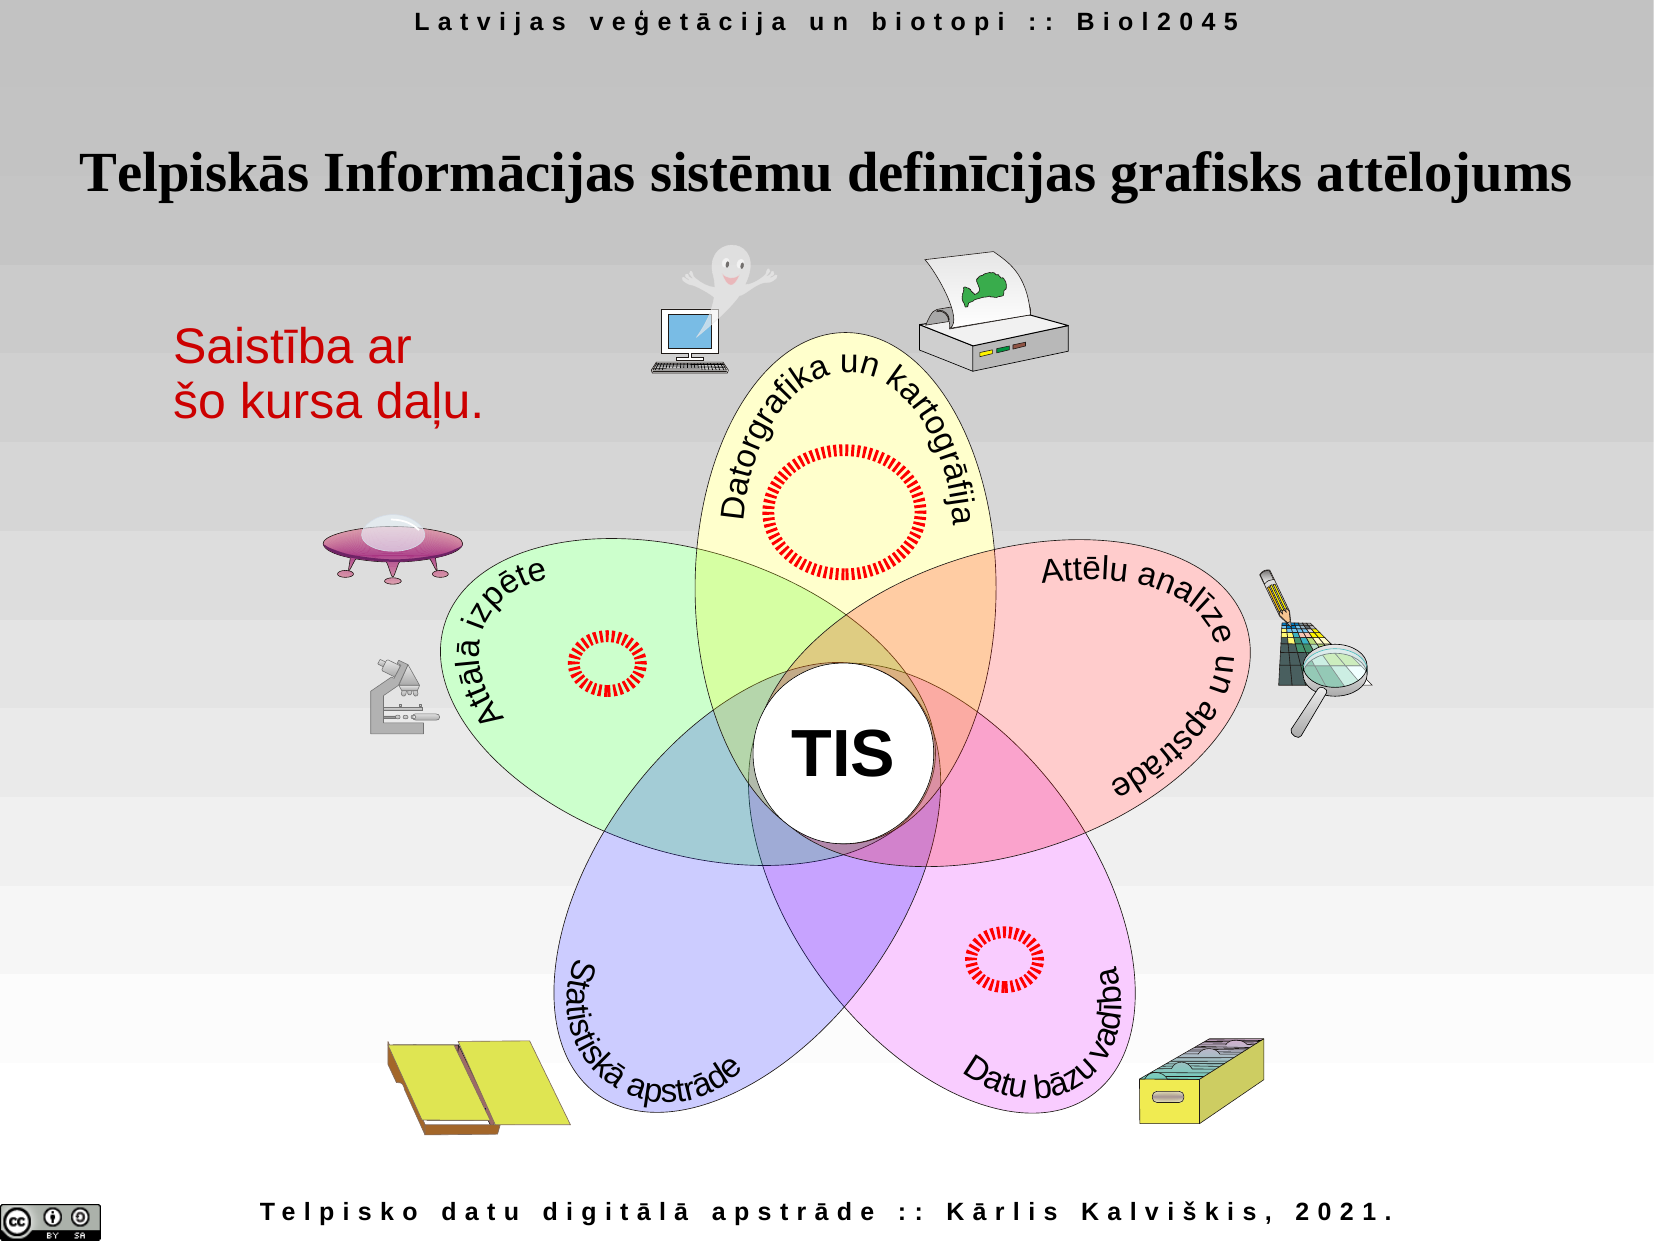

# Telpiskās Informācijas sistēmu definīcijas grafisks attēlojums
Datorgrafika un kartogrāfija
Attālā izpēte
Attēlu analīze un apstrāde
TIS
Datu bāzu vadība
Statistiskā apstrāde
Saistība ar
šo kursa daļu.